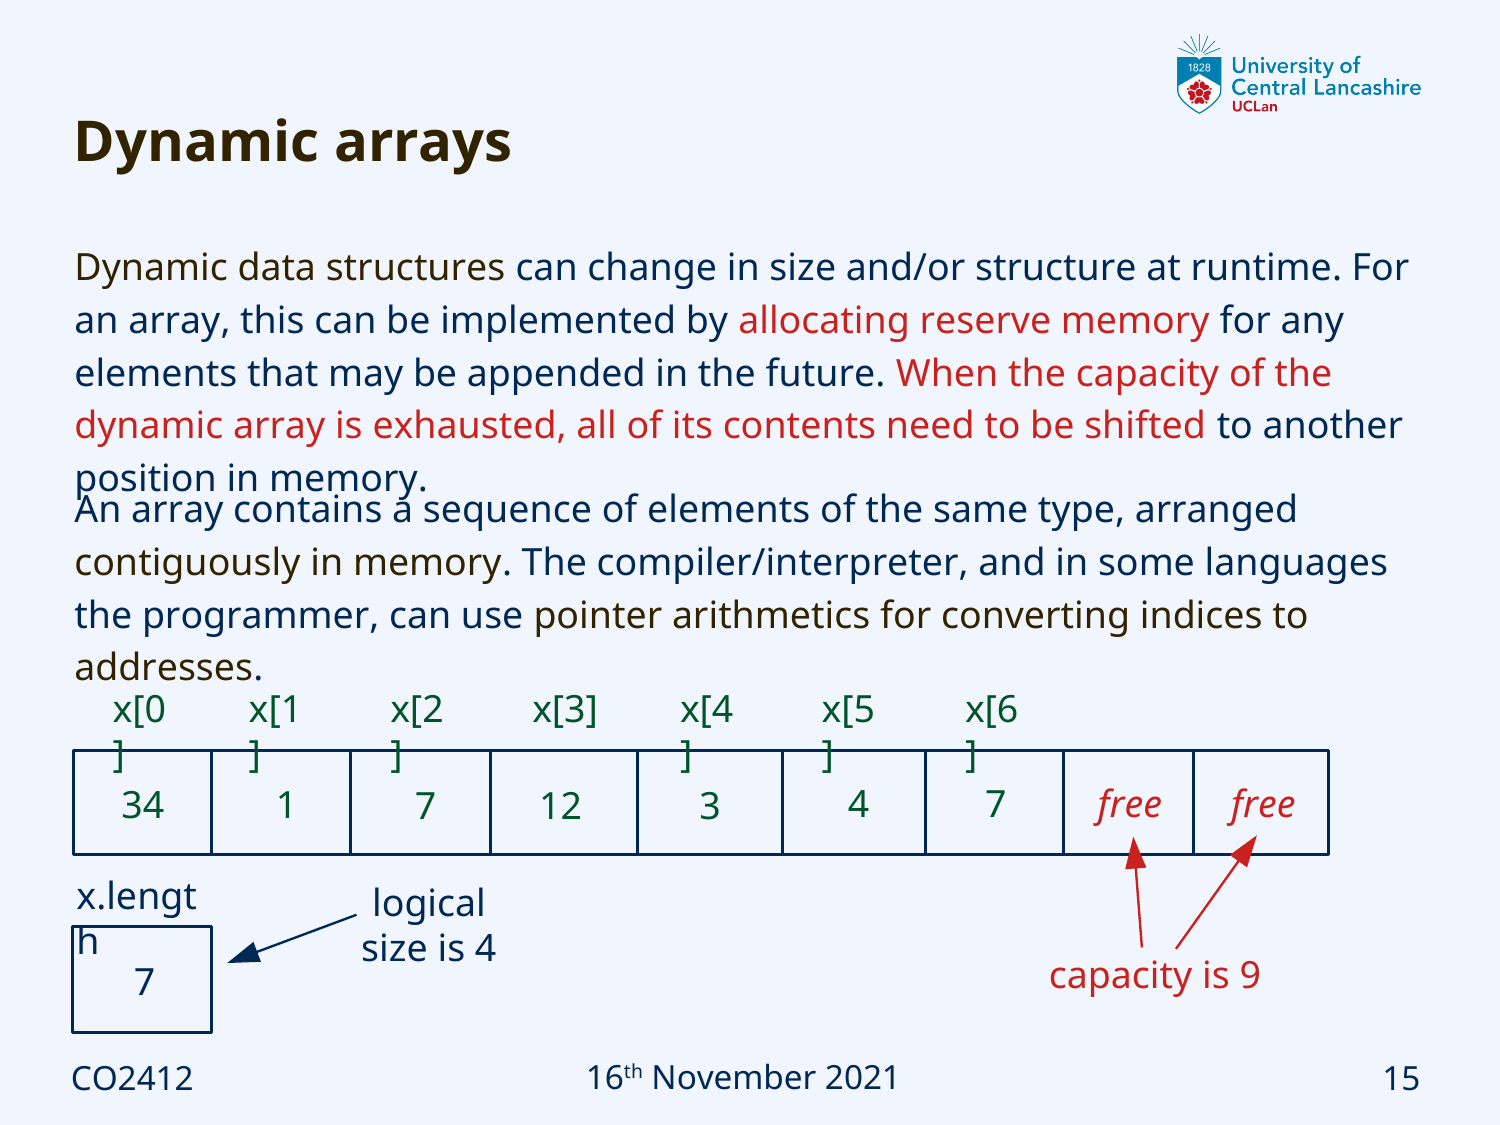

# Dynamic arrays
Dynamic data structures can change in size and/or structure at runtime. For an array, this can be implemented by allocating reserve memory for any elements that may be appended in the future. When the capacity of the dynamic array is exhausted, all of its contents need to be shifted to another position in memory.
An array contains a sequence of elements of the same type, arranged contiguously in memory. The compiler/interpreter, and in some languages the programmer, can use pointer arithmetics for converting indices to addresses.
x[0]
x[1]
x[2]
x[3]
x[4]
x[5]
x[6]
4
free
7
free
34
1
7
12
3
x.length
logical size is 4
capacity is 9
7